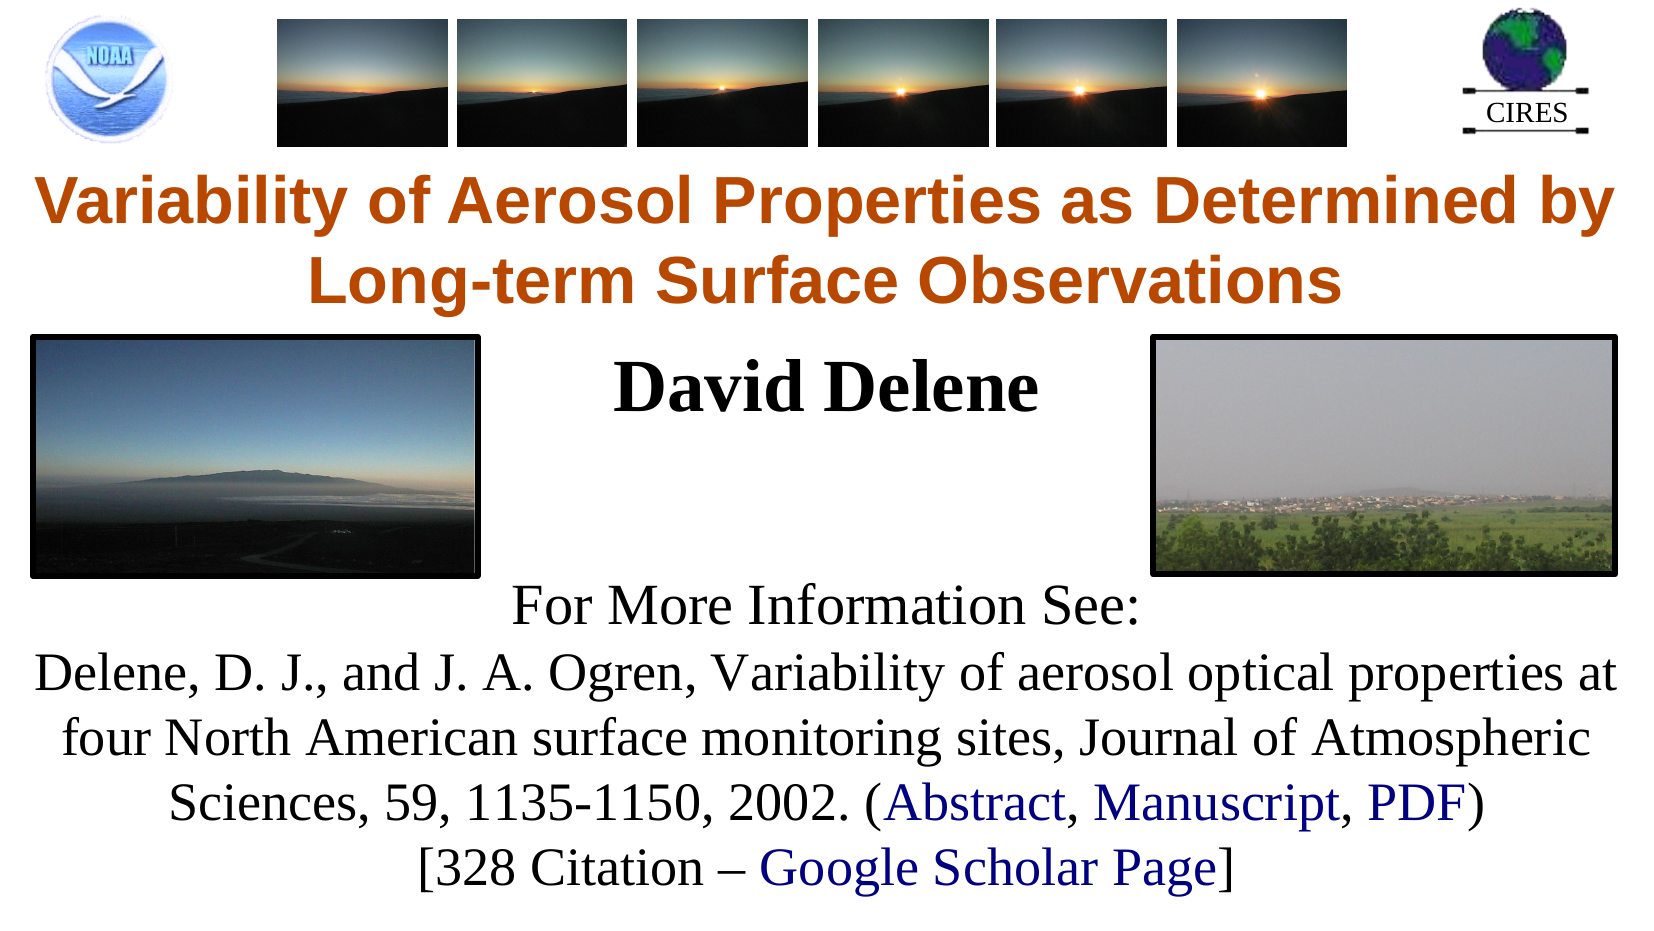

CIRES
# Variability of Aerosol Properties as Determined by Long-term Surface Observations
David Delene
For More Information See:
Delene, D. J., and J. A. Ogren, Variability of aerosol optical properties at four North American surface monitoring sites, Journal of Atmospheric Sciences, 59, 1135-1150, 2002. (Abstract, Manuscript, PDF)
[328 Citation – Google Scholar Page]